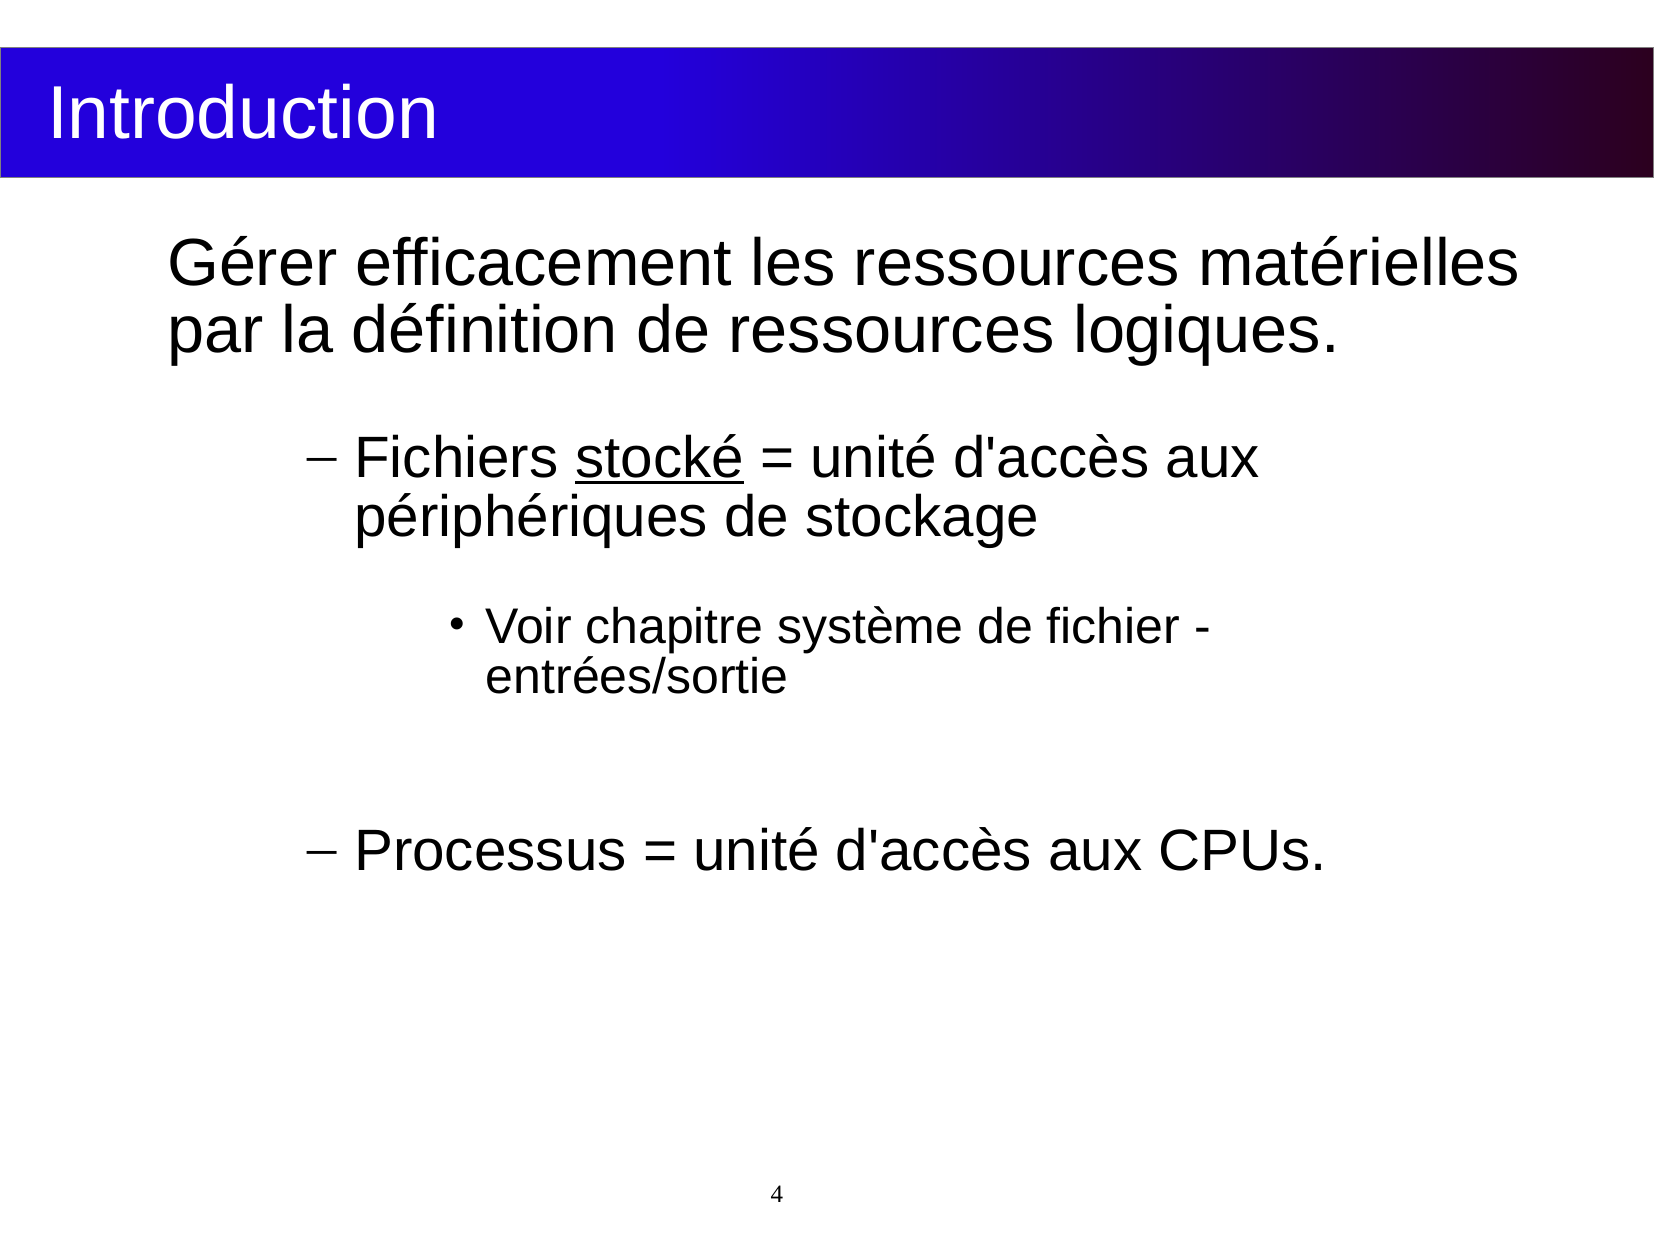

# Introduction
Gérer efficacement les ressources matérielles par la définition de ressources logiques.
Fichiers stocké = unité d'accès aux
périphériques de stockage
Voir chapitre système de fichier - entrées/sortie
Processus = unité d'accès aux CPUs.